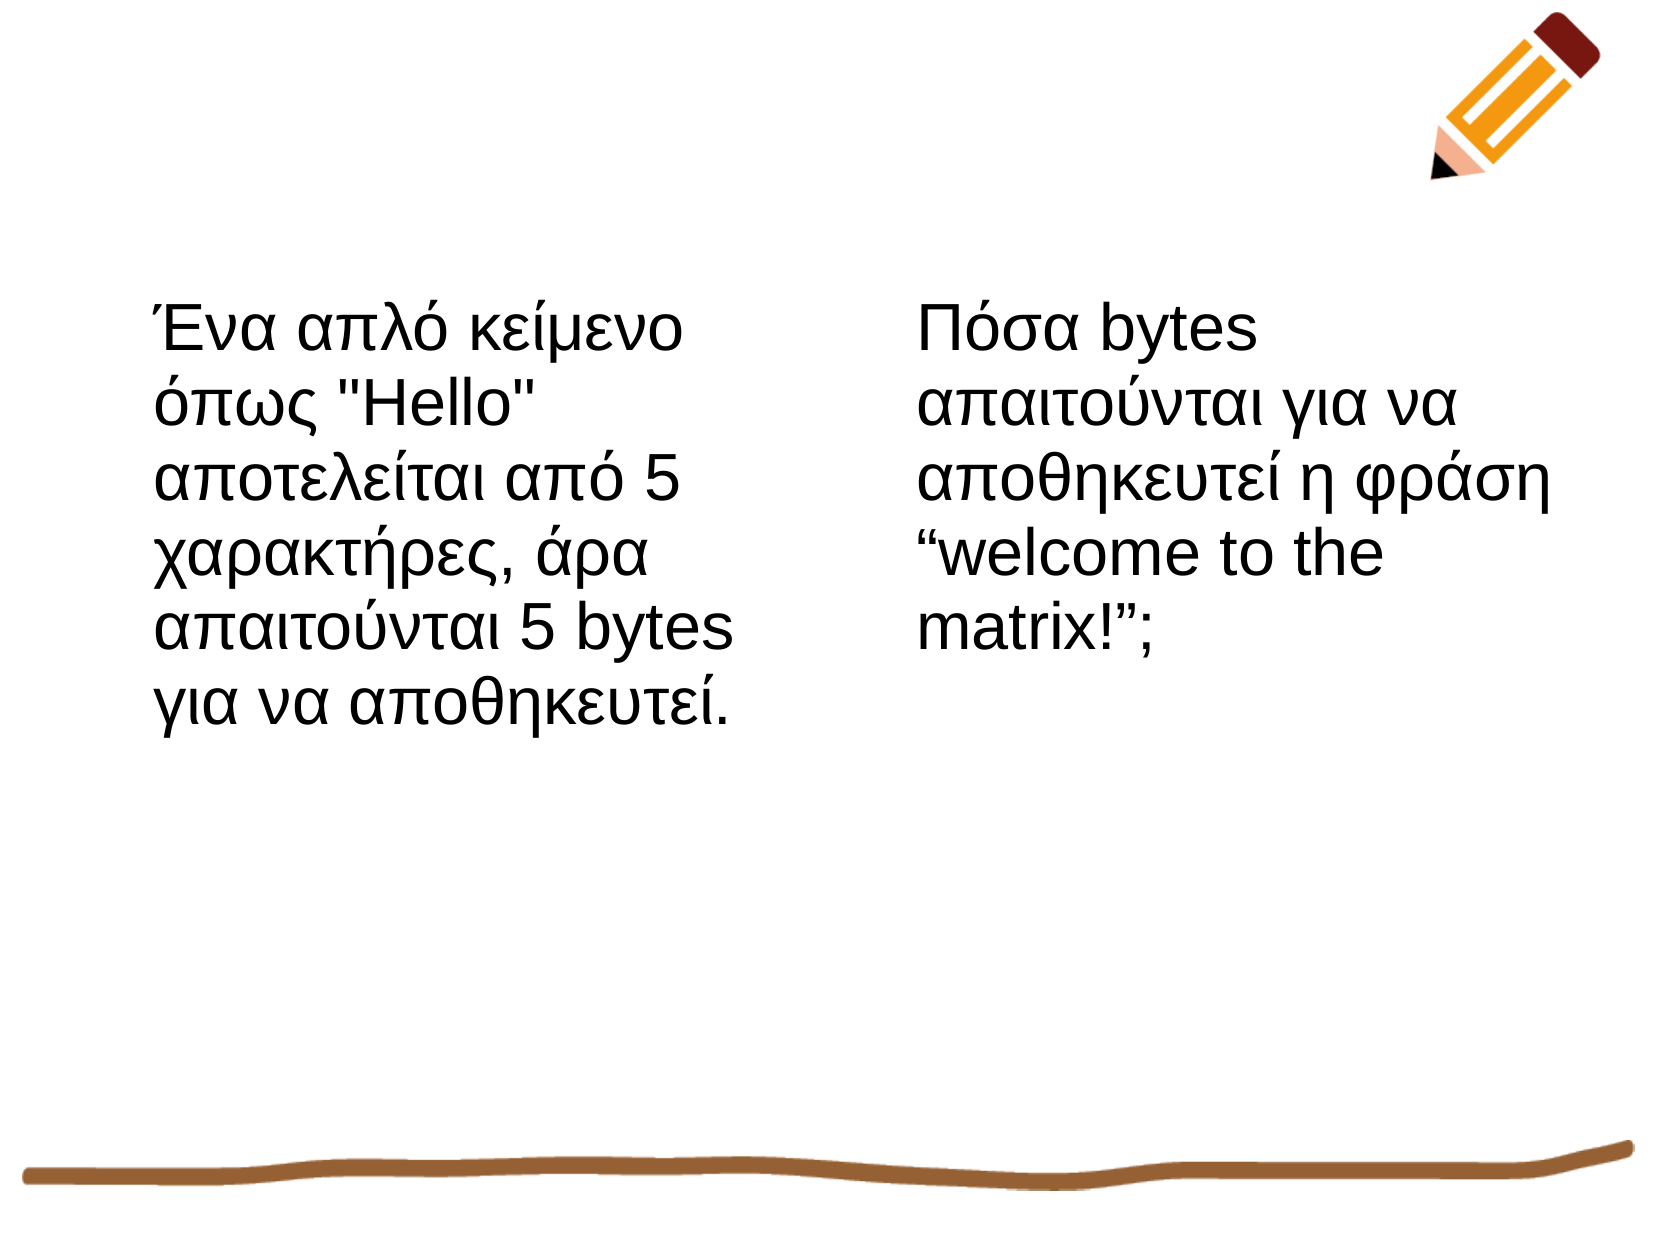

#
Ένα απλό κείμενο όπως "Hello" αποτελείται από 5 χαρακτήρες, άρα απαιτούνται 5 bytes για να αποθηκευτεί.
Πόσα bytes απαιτούνται για να αποθηκευτεί η φράση “welcome to the matrix!”;